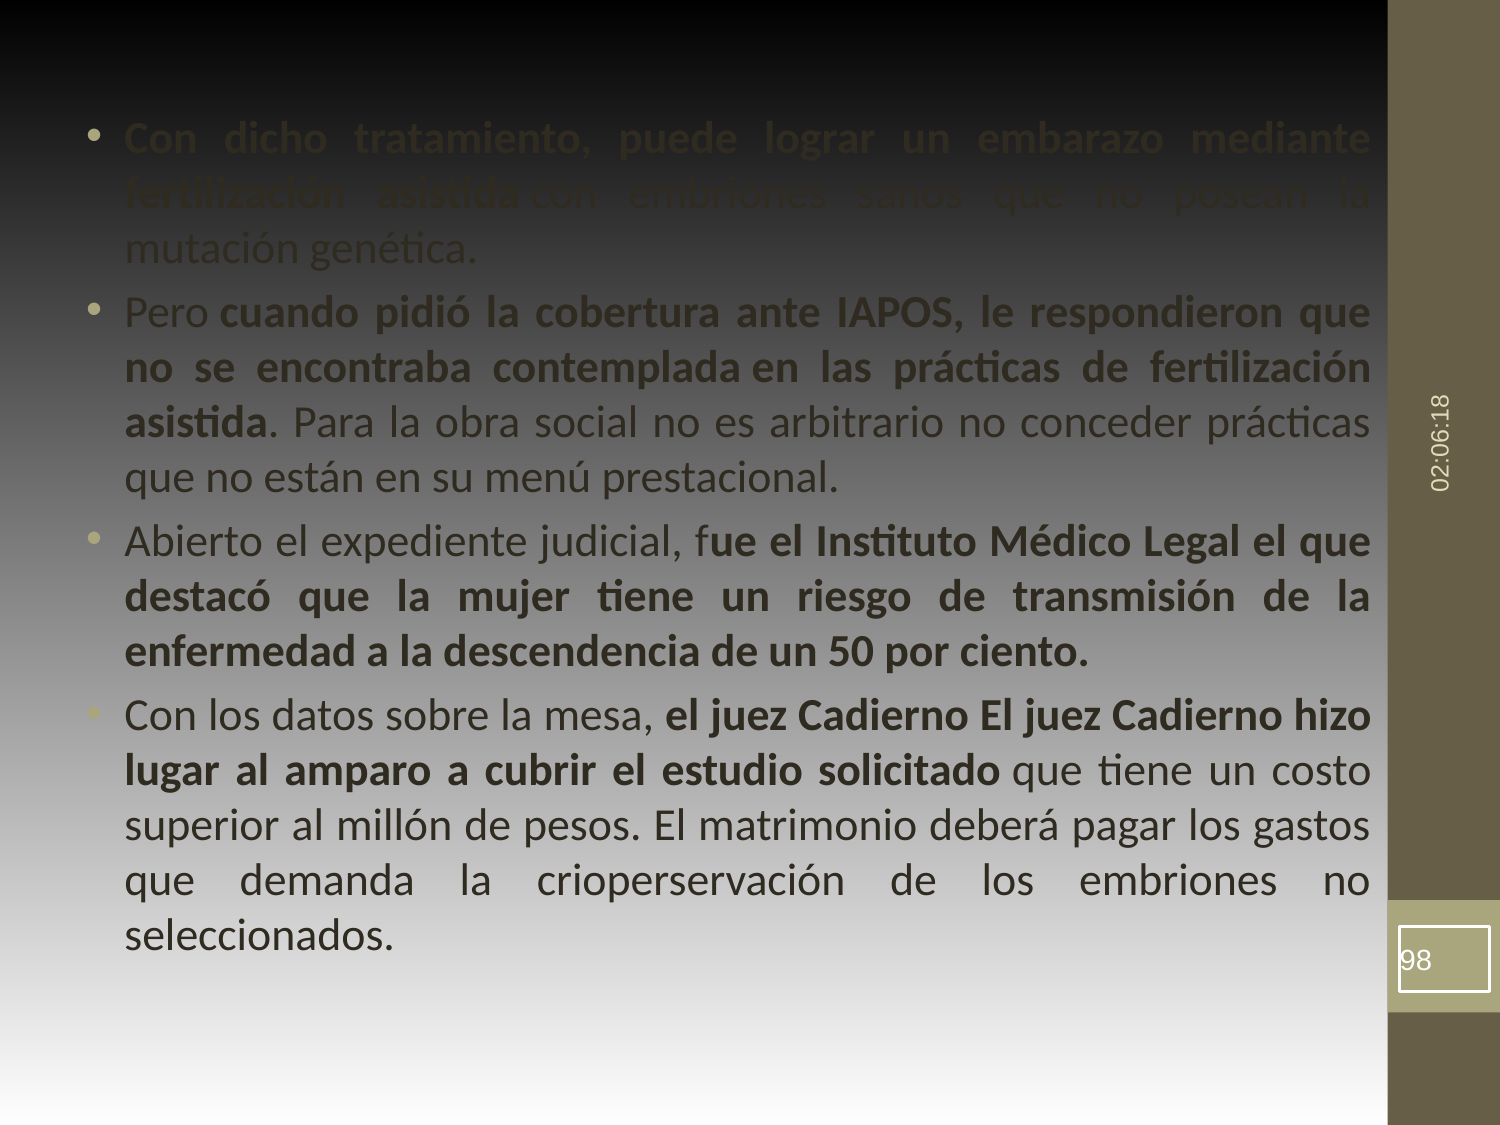

# Con dicho tratamiento, puede lograr un embarazo mediante fertilización asistida con embriones sanos que no posean la mutación genética.
Pero cuando pidió la cobertura ante IAPOS, le respondieron que no se encontraba contemplada en las prácticas de fertilización asistida. Para la obra social no es arbitrario no conceder prácticas que no están en su menú prestacional.
Abierto el expediente judicial, fue el Instituto Médico Legal el que destacó que la mujer tiene un riesgo de transmisión de la enfermedad a la descendencia de un 50 por ciento.
Con los datos sobre la mesa, el juez Cadierno El juez Cadierno hizo lugar al amparo a cubrir el estudio solicitado que tiene un costo superior al millón de pesos. El matrimonio deberá pagar los gastos que demanda la crioperservación de los embriones no seleccionados.
02:48:05